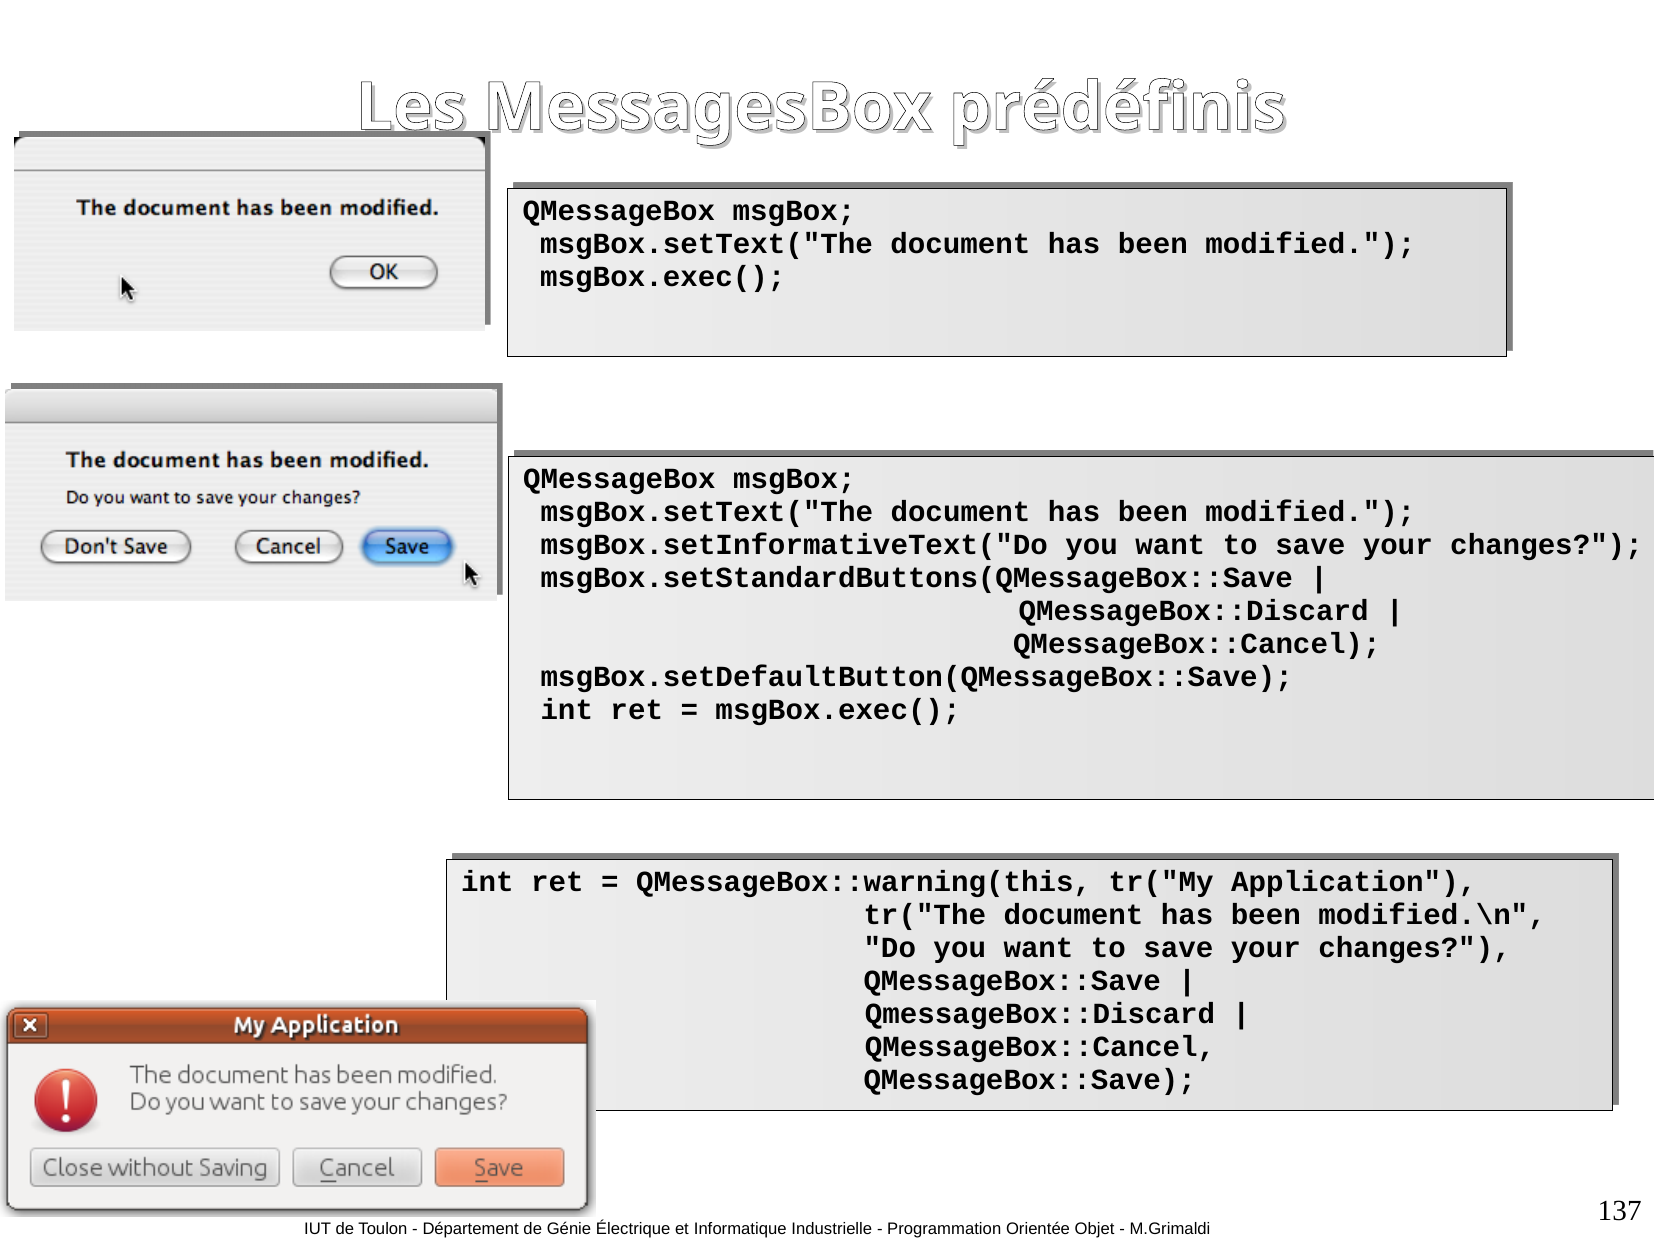

# Les MessagesBox prédéfinis
QMessageBox msgBox;
 msgBox.setText("The document has been modified.");
 msgBox.exec();
QMessageBox msgBox;
 msgBox.setText("The document has been modified.");
 msgBox.setInformativeText("Do you want to save your changes?");
 msgBox.setStandardButtons(QMessageBox::Save |
						 QMessageBox::Discard |
 QMessageBox::Cancel);
 msgBox.setDefaultButton(QMessageBox::Save);
 int ret = msgBox.exec();
int ret = QMessageBox::warning(this, tr("My Application"),
 tr("The document has been modified.\n",
 "Do you want to save your changes?"),
 QMessageBox::Save |
					 QmessageBox::Discard |
					 QMessageBox::Cancel,
 QMessageBox::Save);